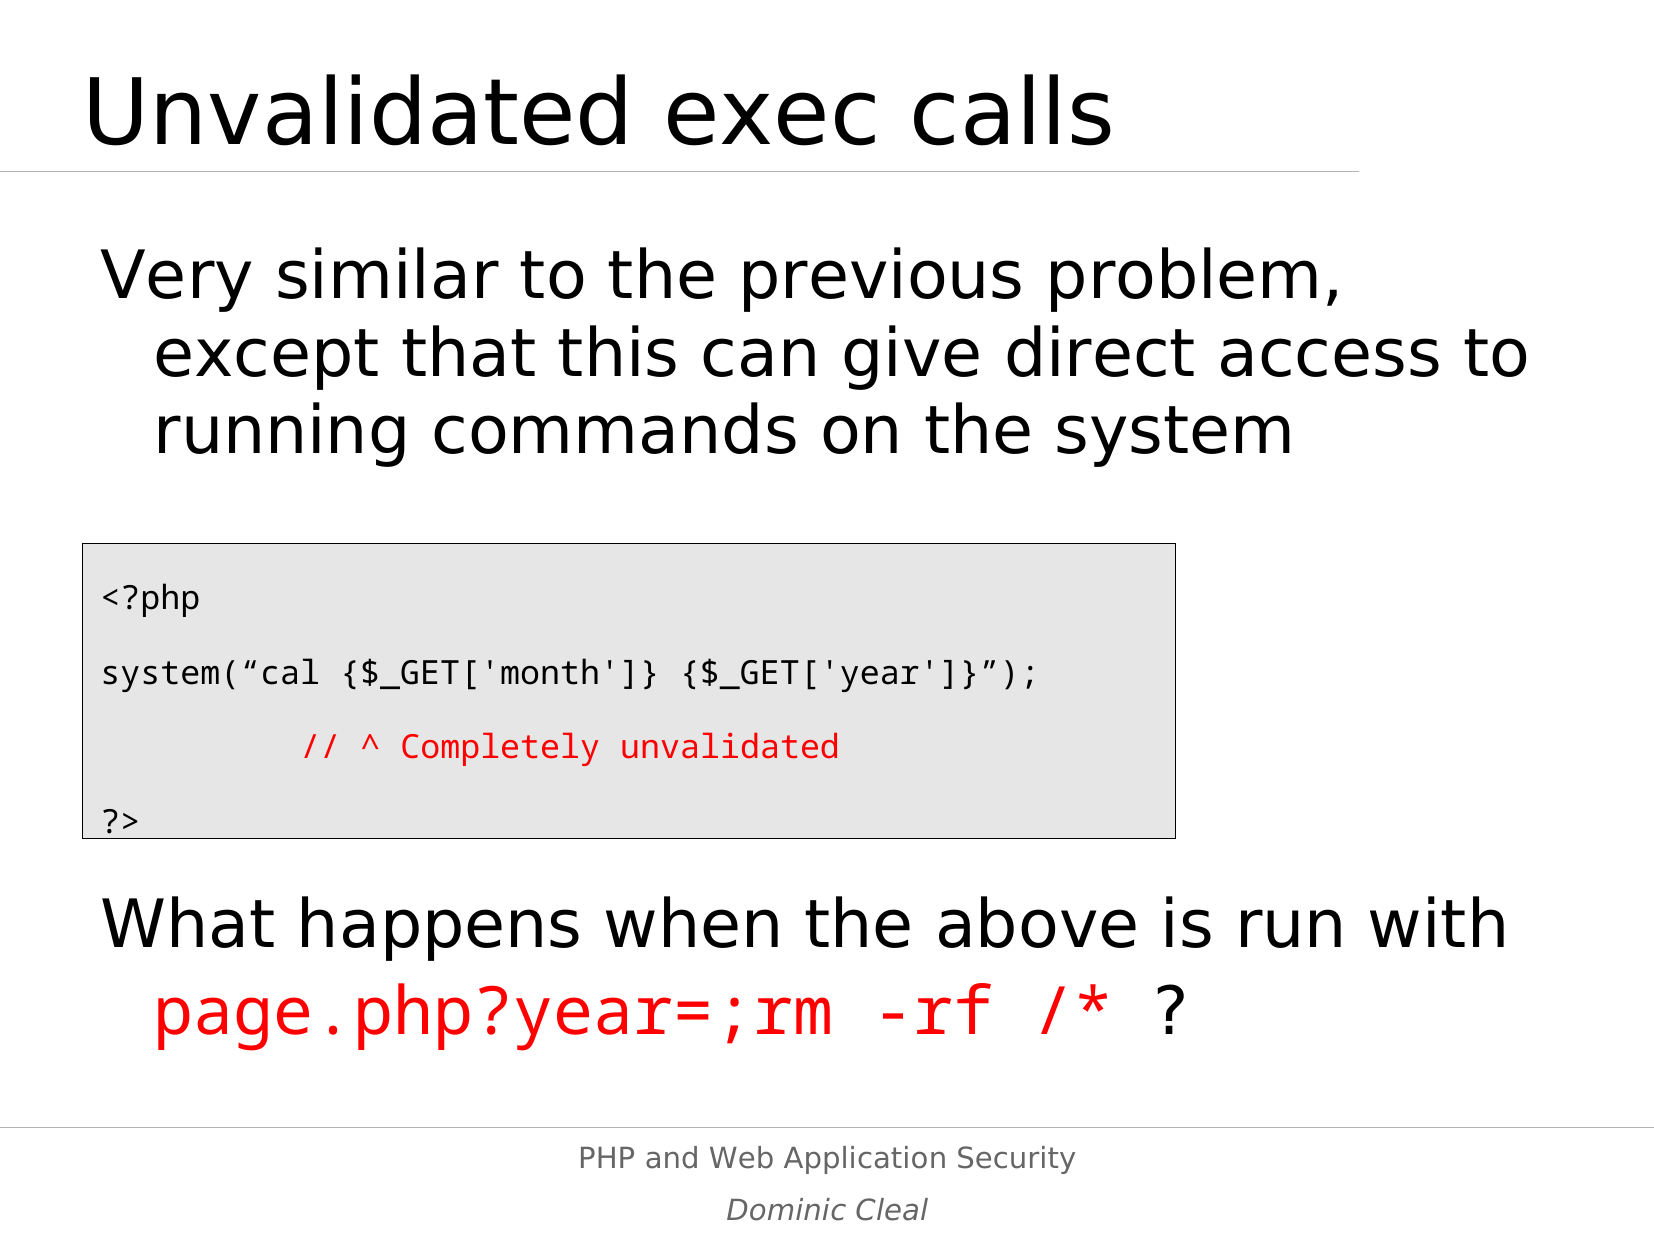

# Unvalidated exec calls
Very similar to the previous problem, except that this can give direct access to running commands on the system
<?php
system(“cal {$_GET['month']} {$_GET['year']}”);
 // ^ Completely unvalidated
?>
What happens when the above is run with page.php?year=;rm -rf /* ?
PHP and Web Application Security